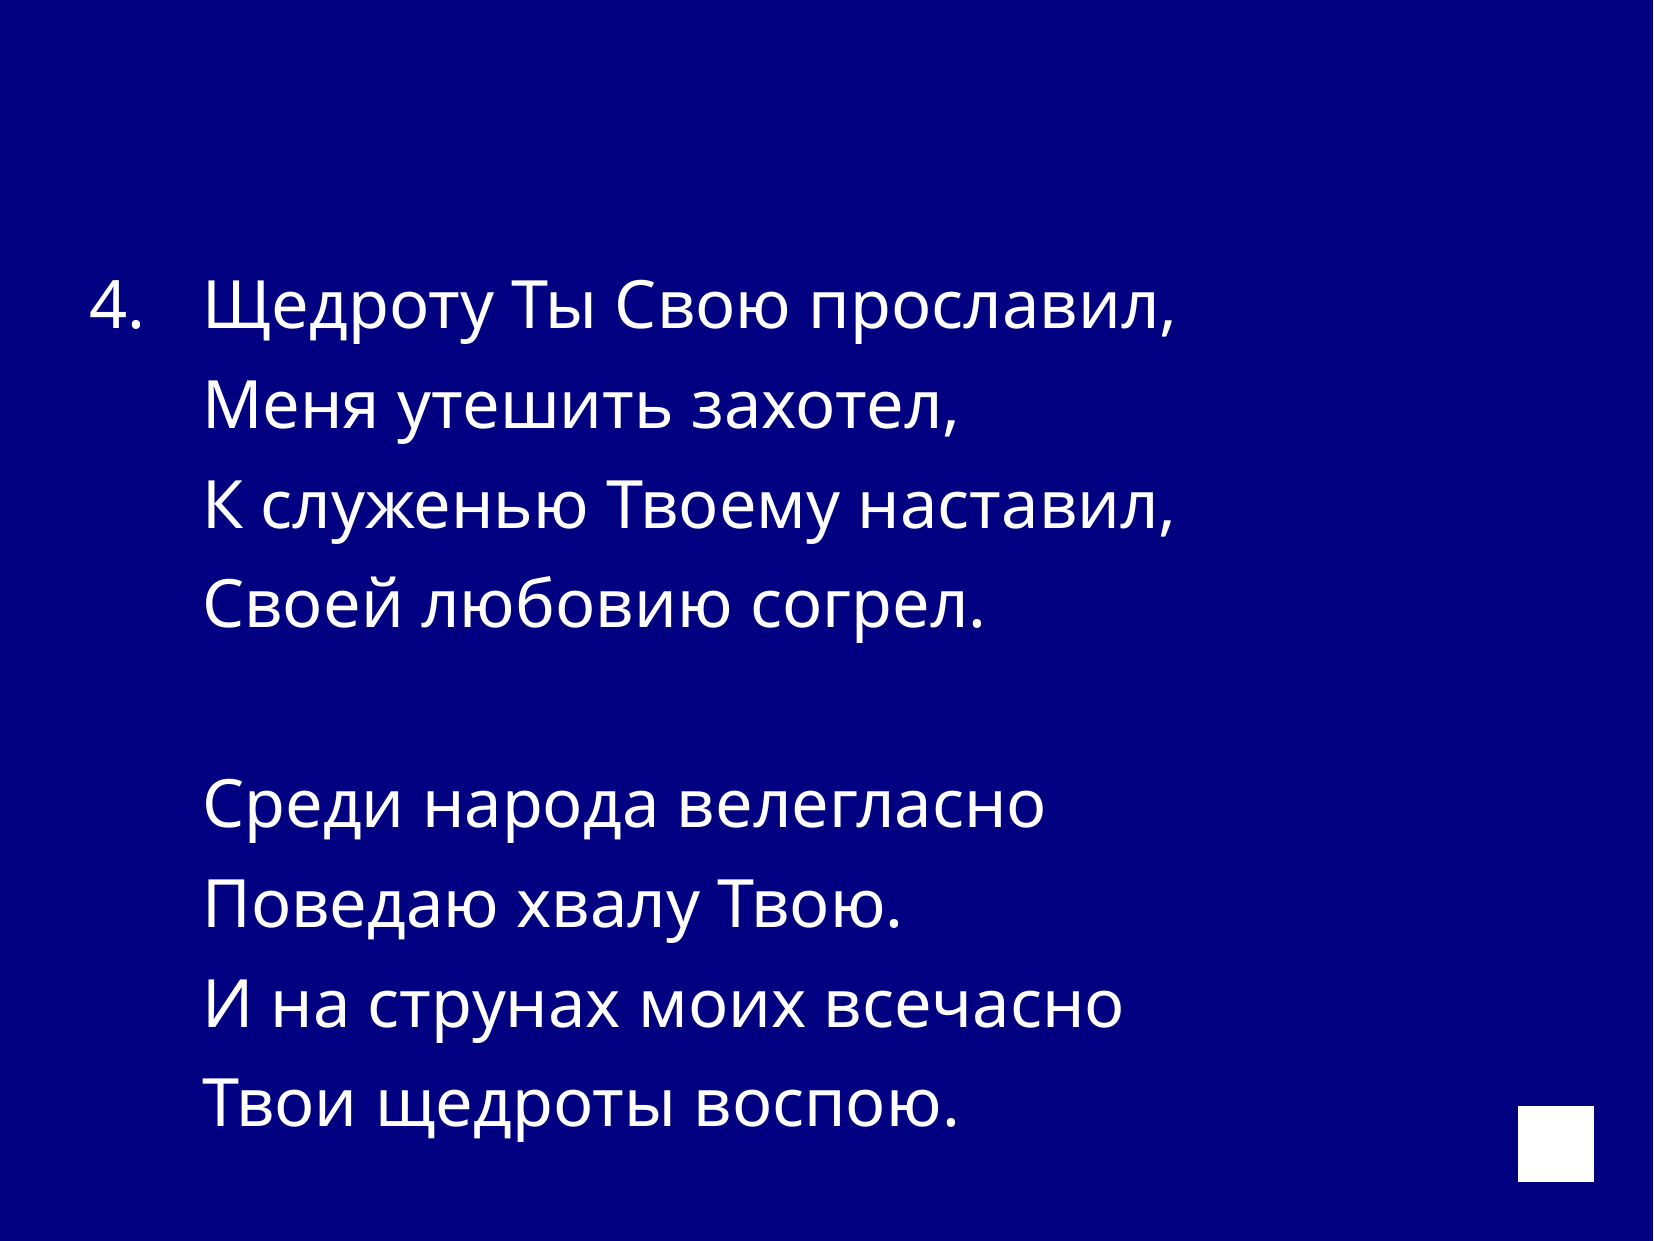

4.	Щедроту Ты Свою прославил,
	Меня утешить захотел,
	К служенью Твоему наставил,
	Своей любовию согрел.
	Среди народа велегласно
	Поведаю хвалу Твою.
	И на струнах моих всечасно
	Твои щедроты воспою.